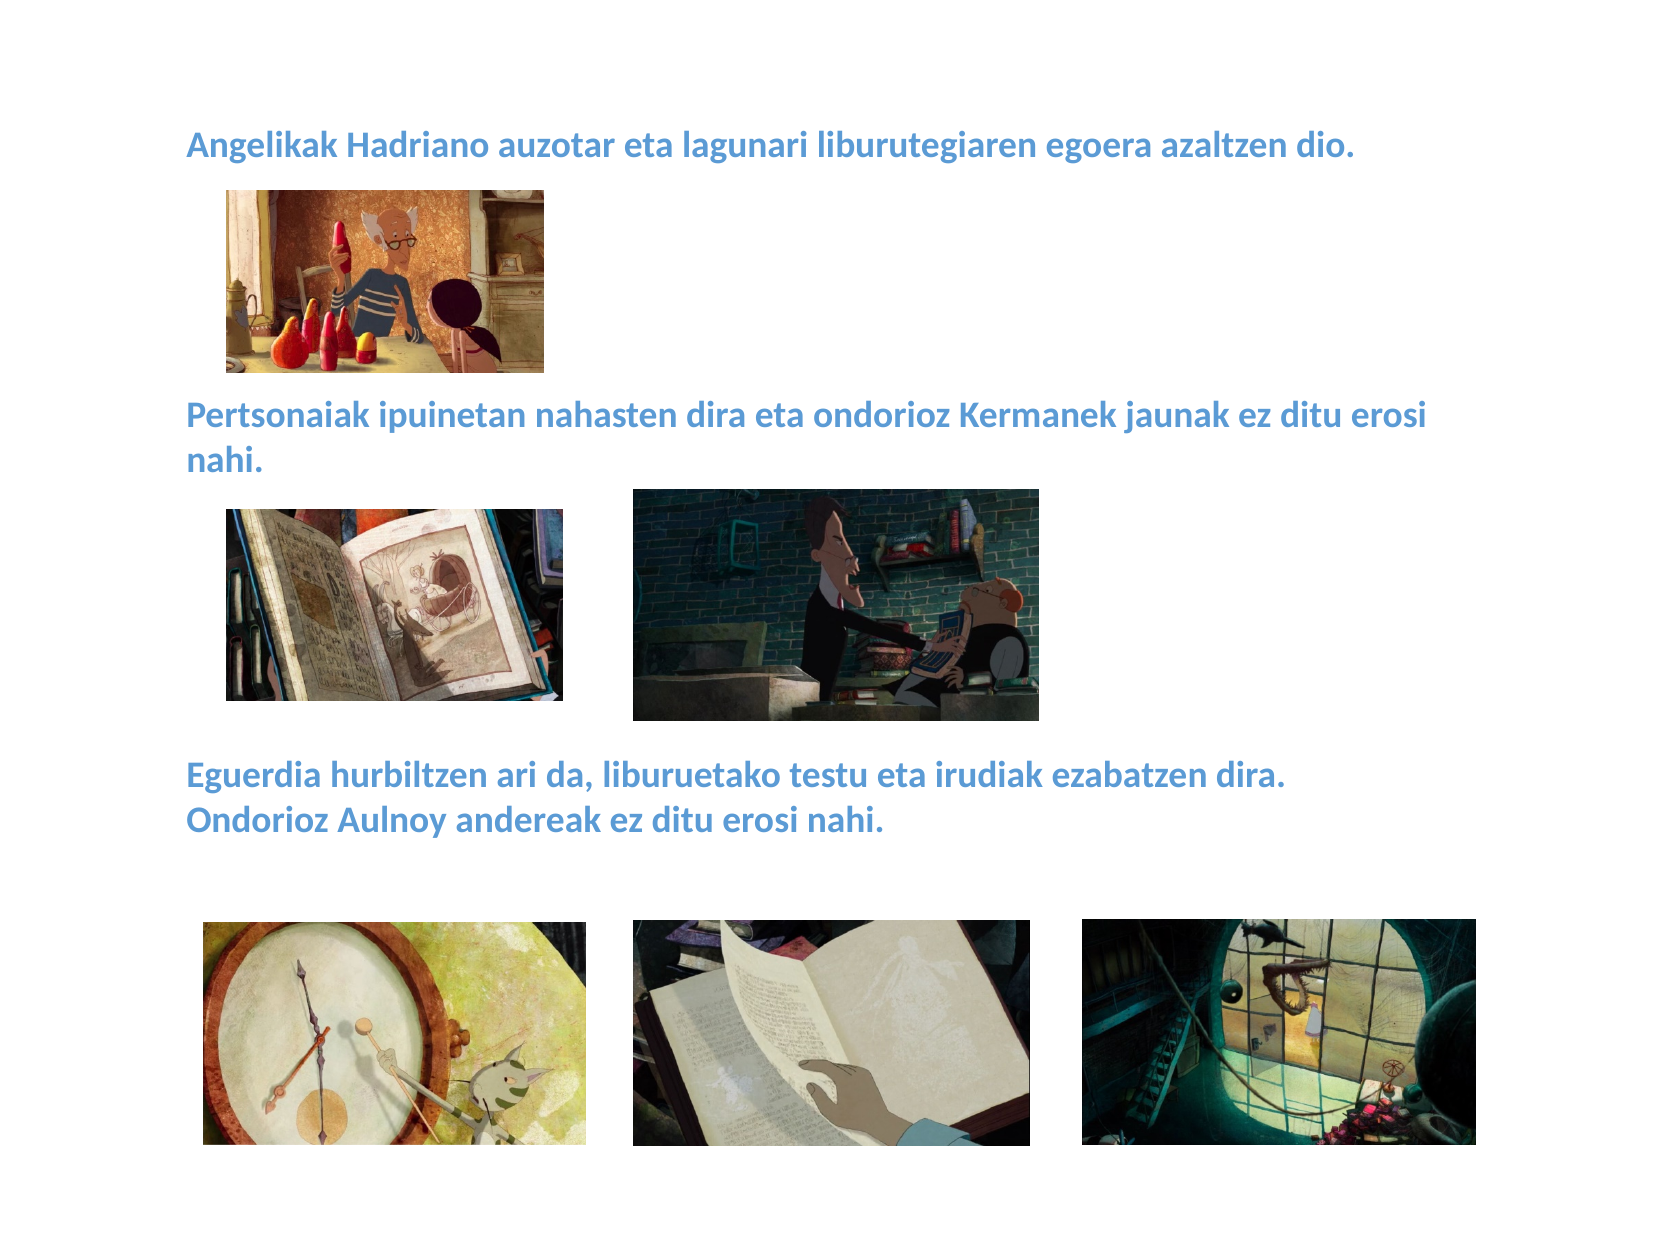

Angelikak Hadriano auzotar eta lagunari liburutegiaren egoera azaltzen dio.
Pertsonaiak ipuinetan nahasten dira eta ondorioz Kermanek jaunak ez ditu erosi nahi.
Eguerdia hurbiltzen ari da, liburuetako testu eta irudiak ezabatzen dira. Ondorioz Aulnoy andereak ez ditu erosi nahi.